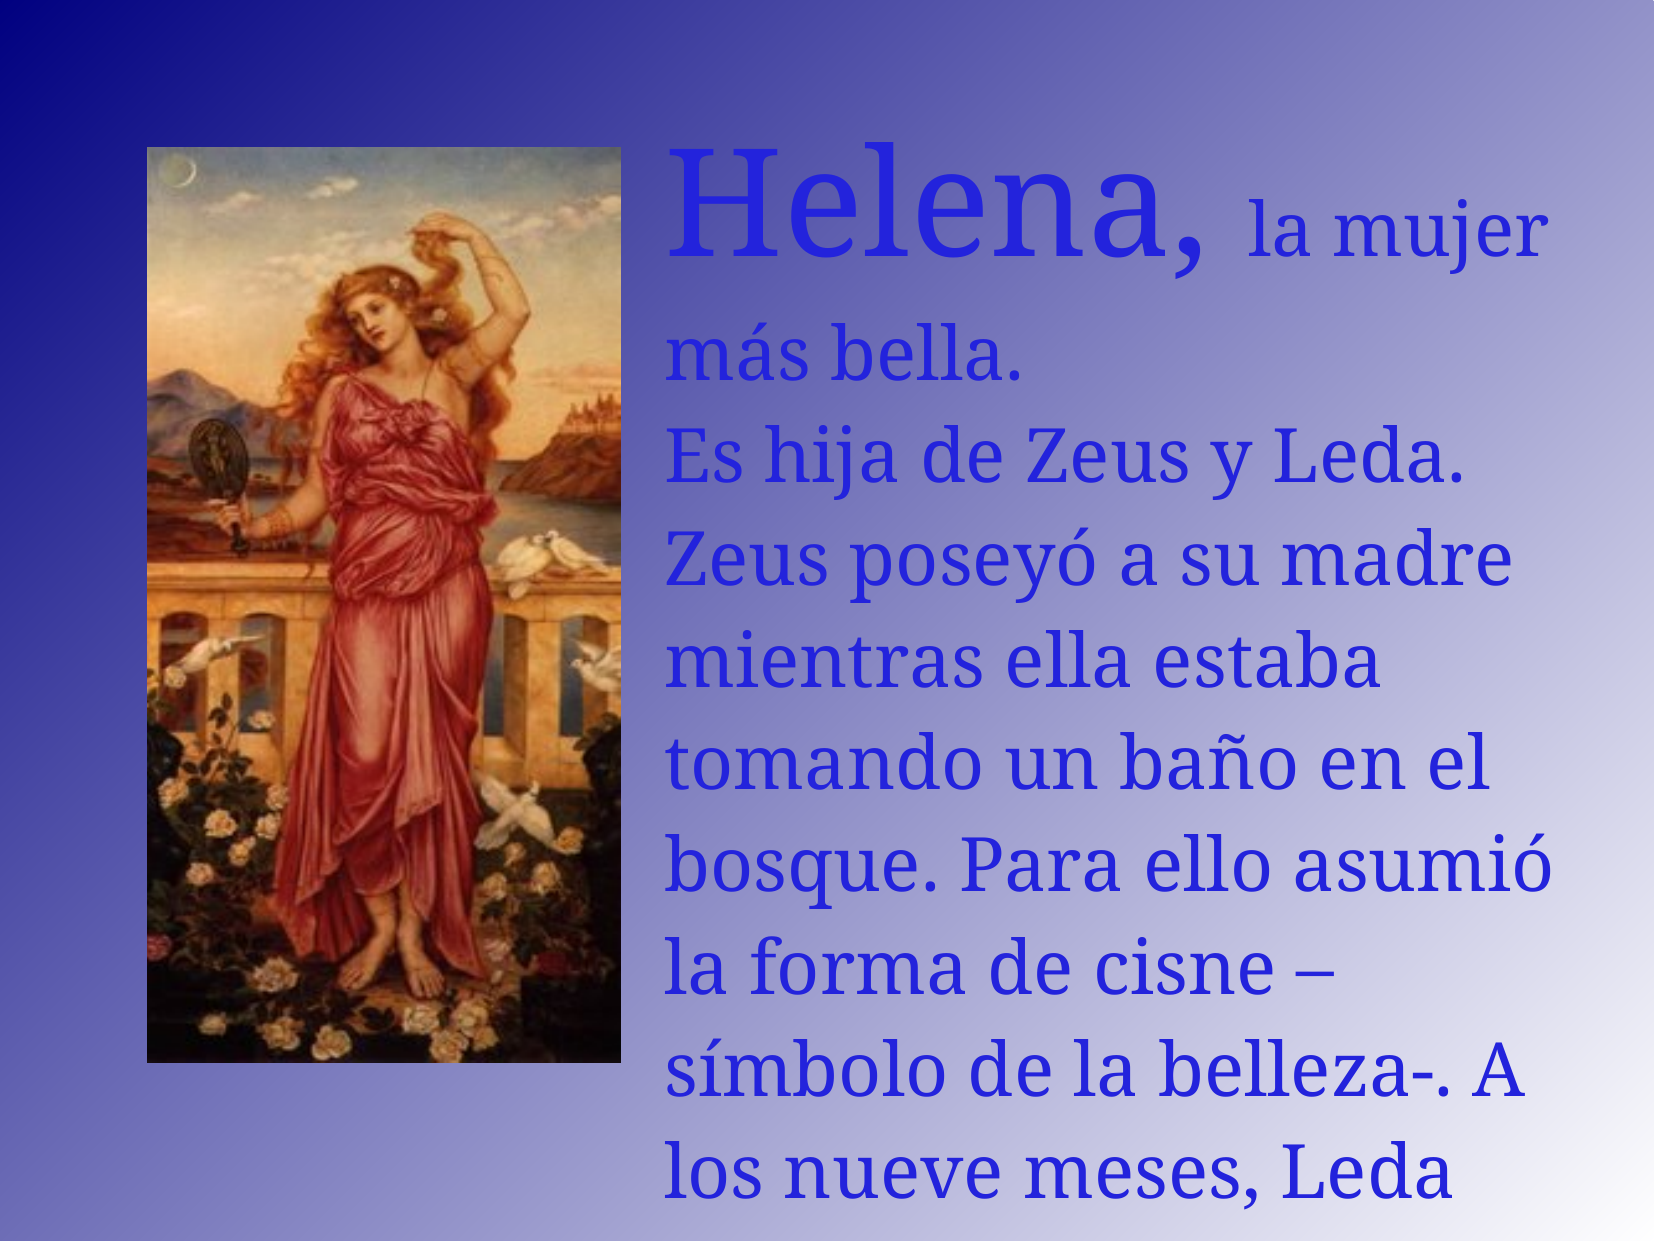

Helena, la mujer más bella.
Es hija de Zeus y Leda. Zeus poseyó a su madre mientras ella estaba tomando un baño en el bosque. Para ello asumió la forma de cisne – símbolo de la belleza-. A los nueve meses, Leda puso un huevo y de él nació Helena.